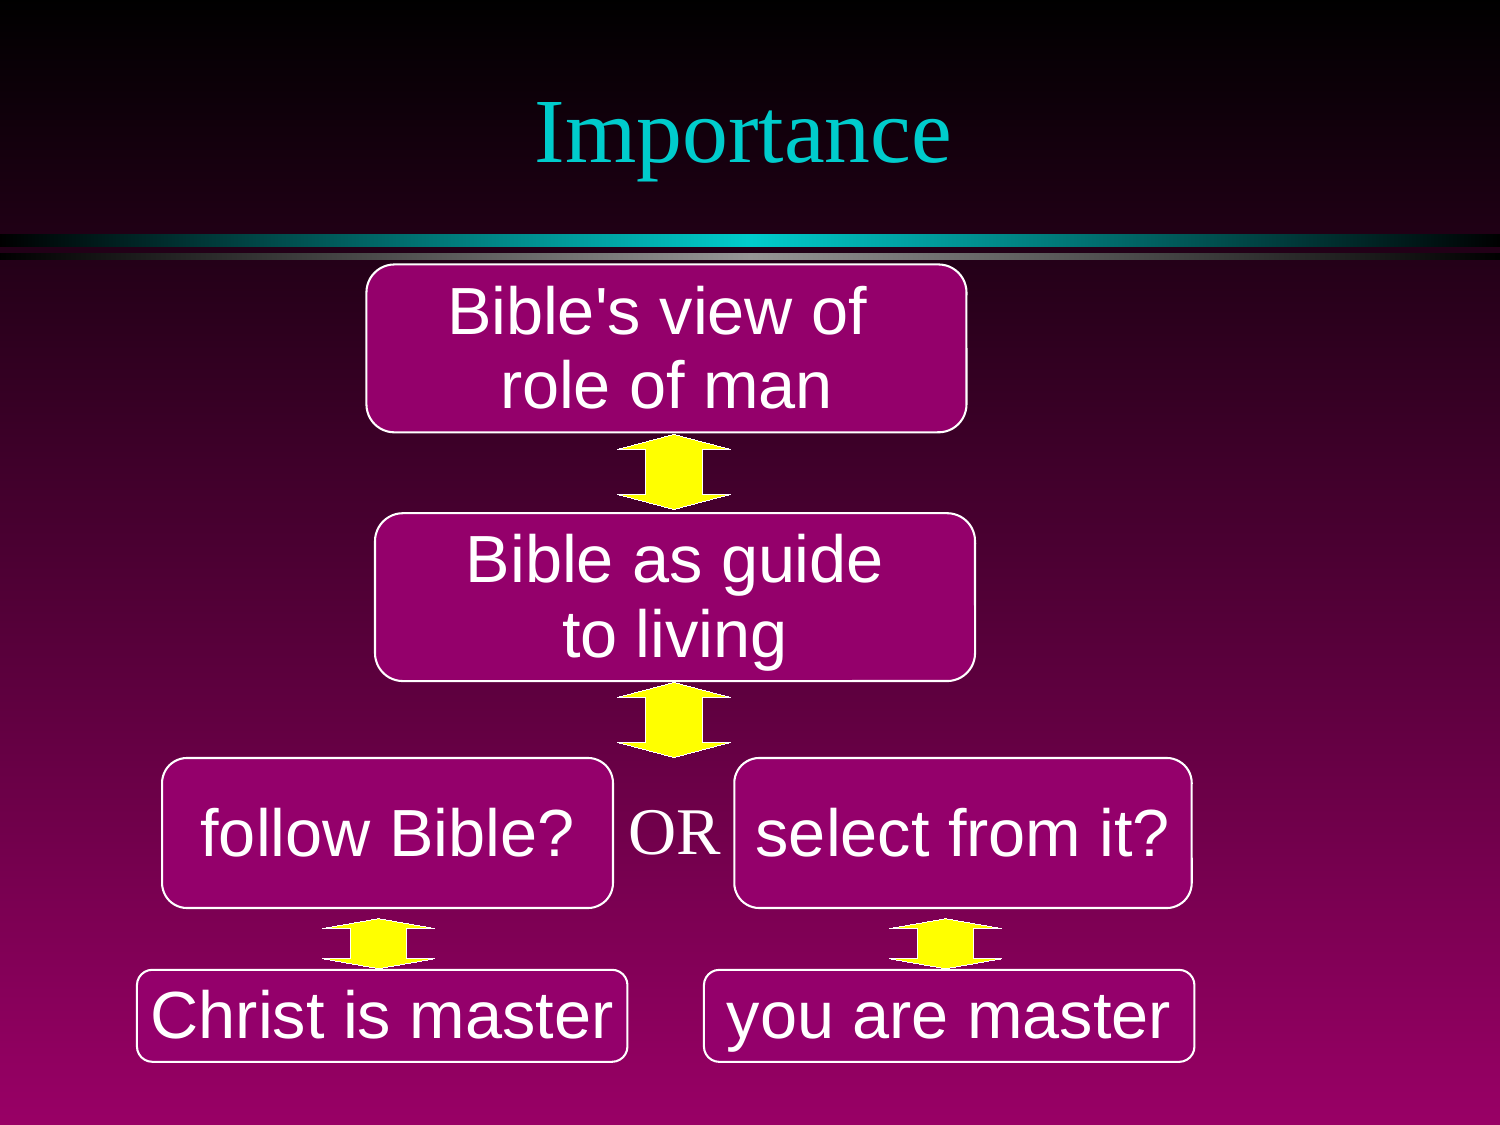

# Importance
Bible's view of
role of man
Bible as guide
to living
follow Bible?
select from it?
OR
Christ is master
you are master